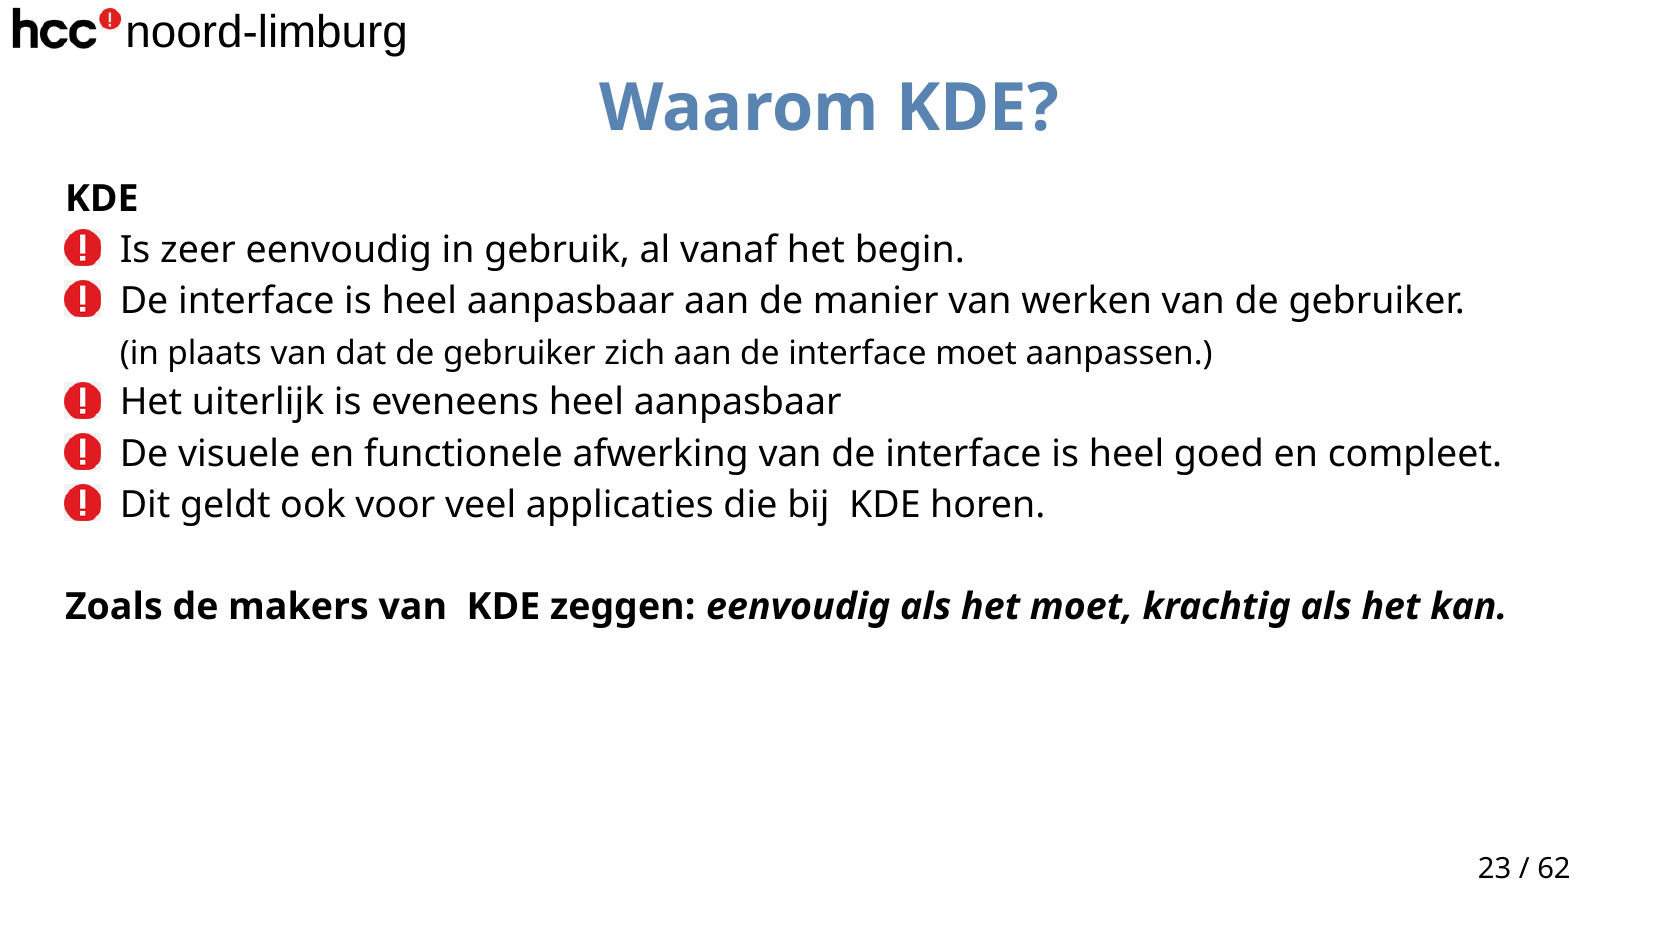

# Waarom KDE?
KDE
 Is zeer eenvoudig in gebruik, al vanaf het begin.
 De interface is heel aanpasbaar aan de manier van werken van de gebruiker.
 (in plaats van dat de gebruiker zich aan de interface moet aanpassen.)
 Het uiterlijk is eveneens heel aanpasbaar
 De visuele en functionele afwerking van de interface is heel goed en compleet.
 Dit geldt ook voor veel applicaties die bij KDE horen.
Zoals de makers van KDE zeggen: eenvoudig als het moet, krachtig als het kan.
23